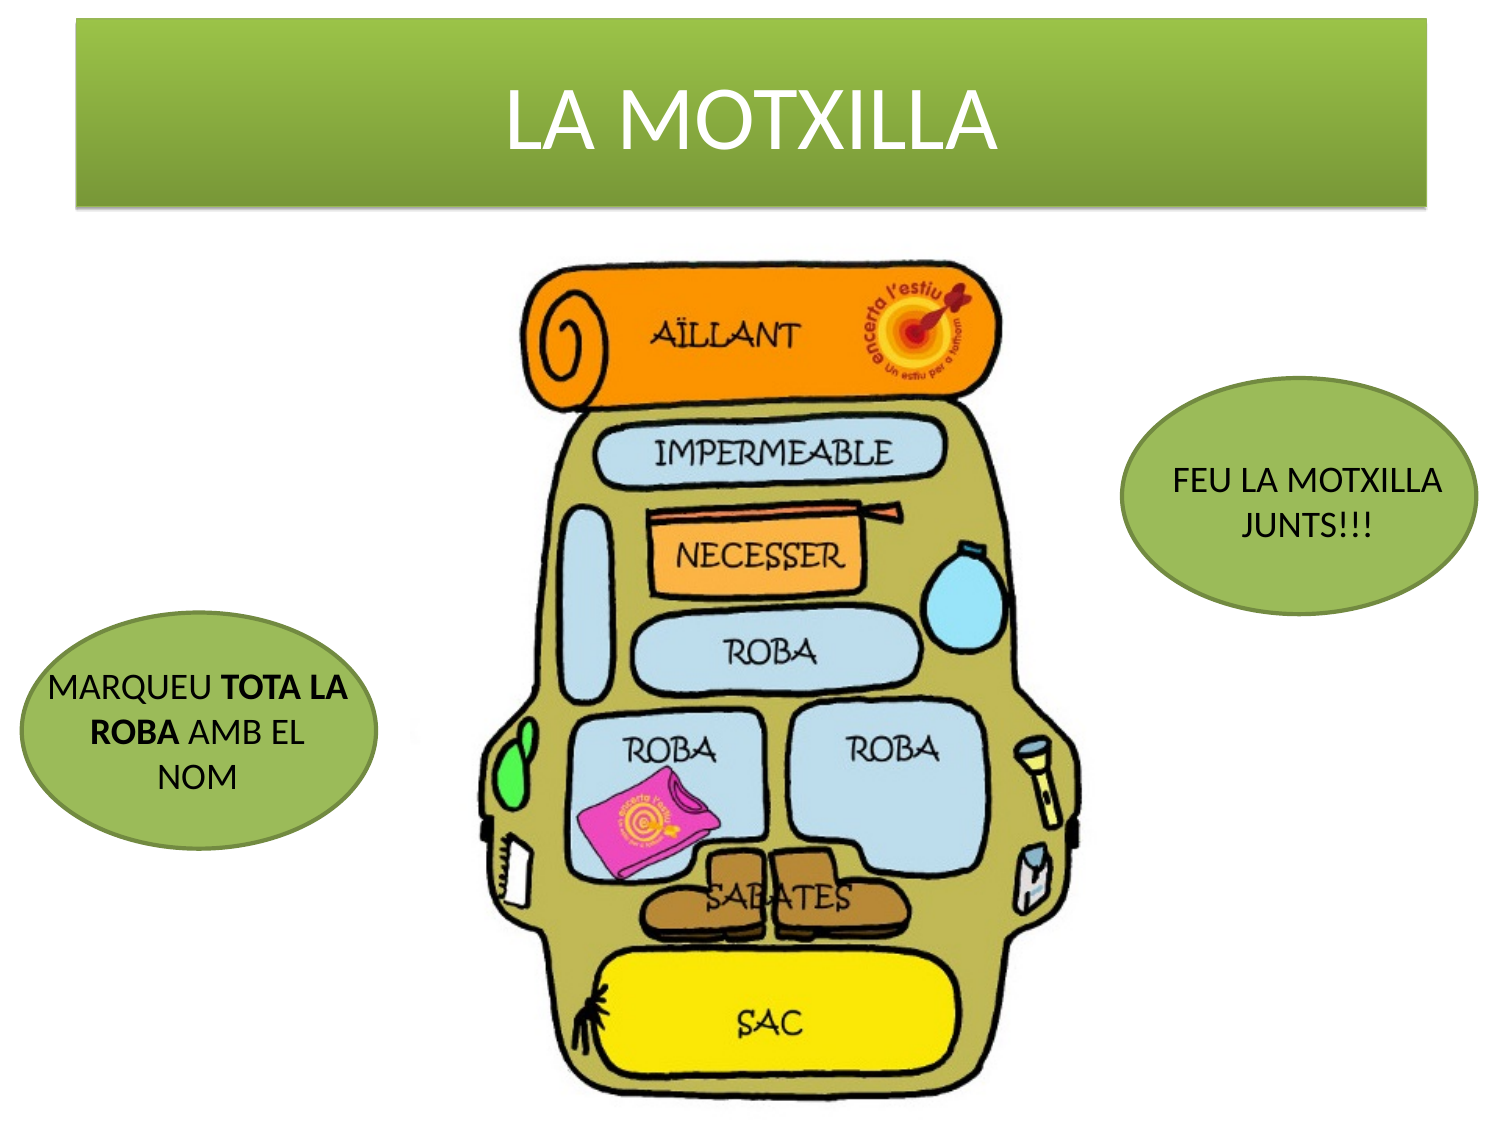

LA MOTXILLA
FEU LA MOTXILLA JUNTS!!!
MARQUEU TOTA LA ROBA AMB EL NOM